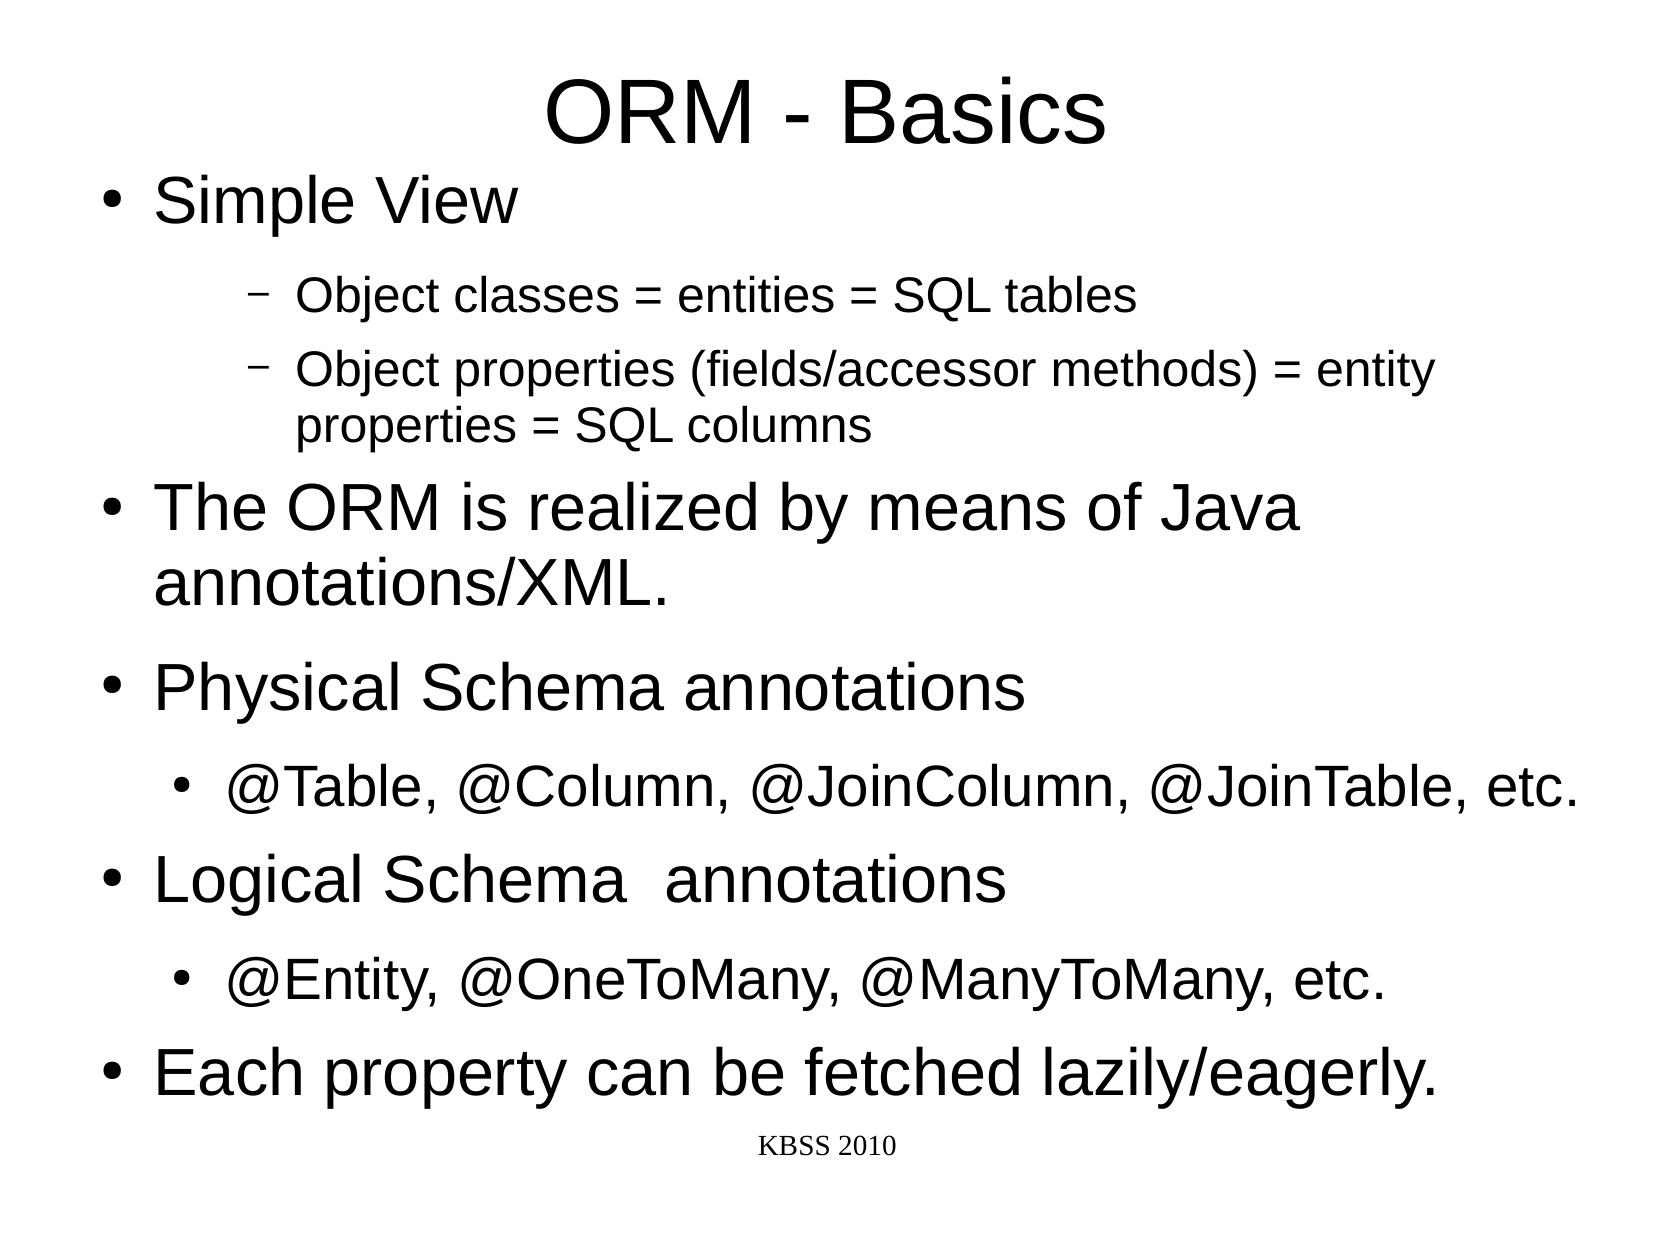

# ORM - Basics
Simple View
Object classes = entities = SQL tables
Object properties (fields/accessor methods) = entity properties = SQL columns
The ORM is realized by means of Java annotations/XML.
Physical Schema annotations
@Table, @Column, @JoinColumn, @JoinTable, etc.
Logical Schema annotations
@Entity, @OneToMany, @ManyToMany, etc.
Each property can be fetched lazily/eagerly.
KBSS 2010